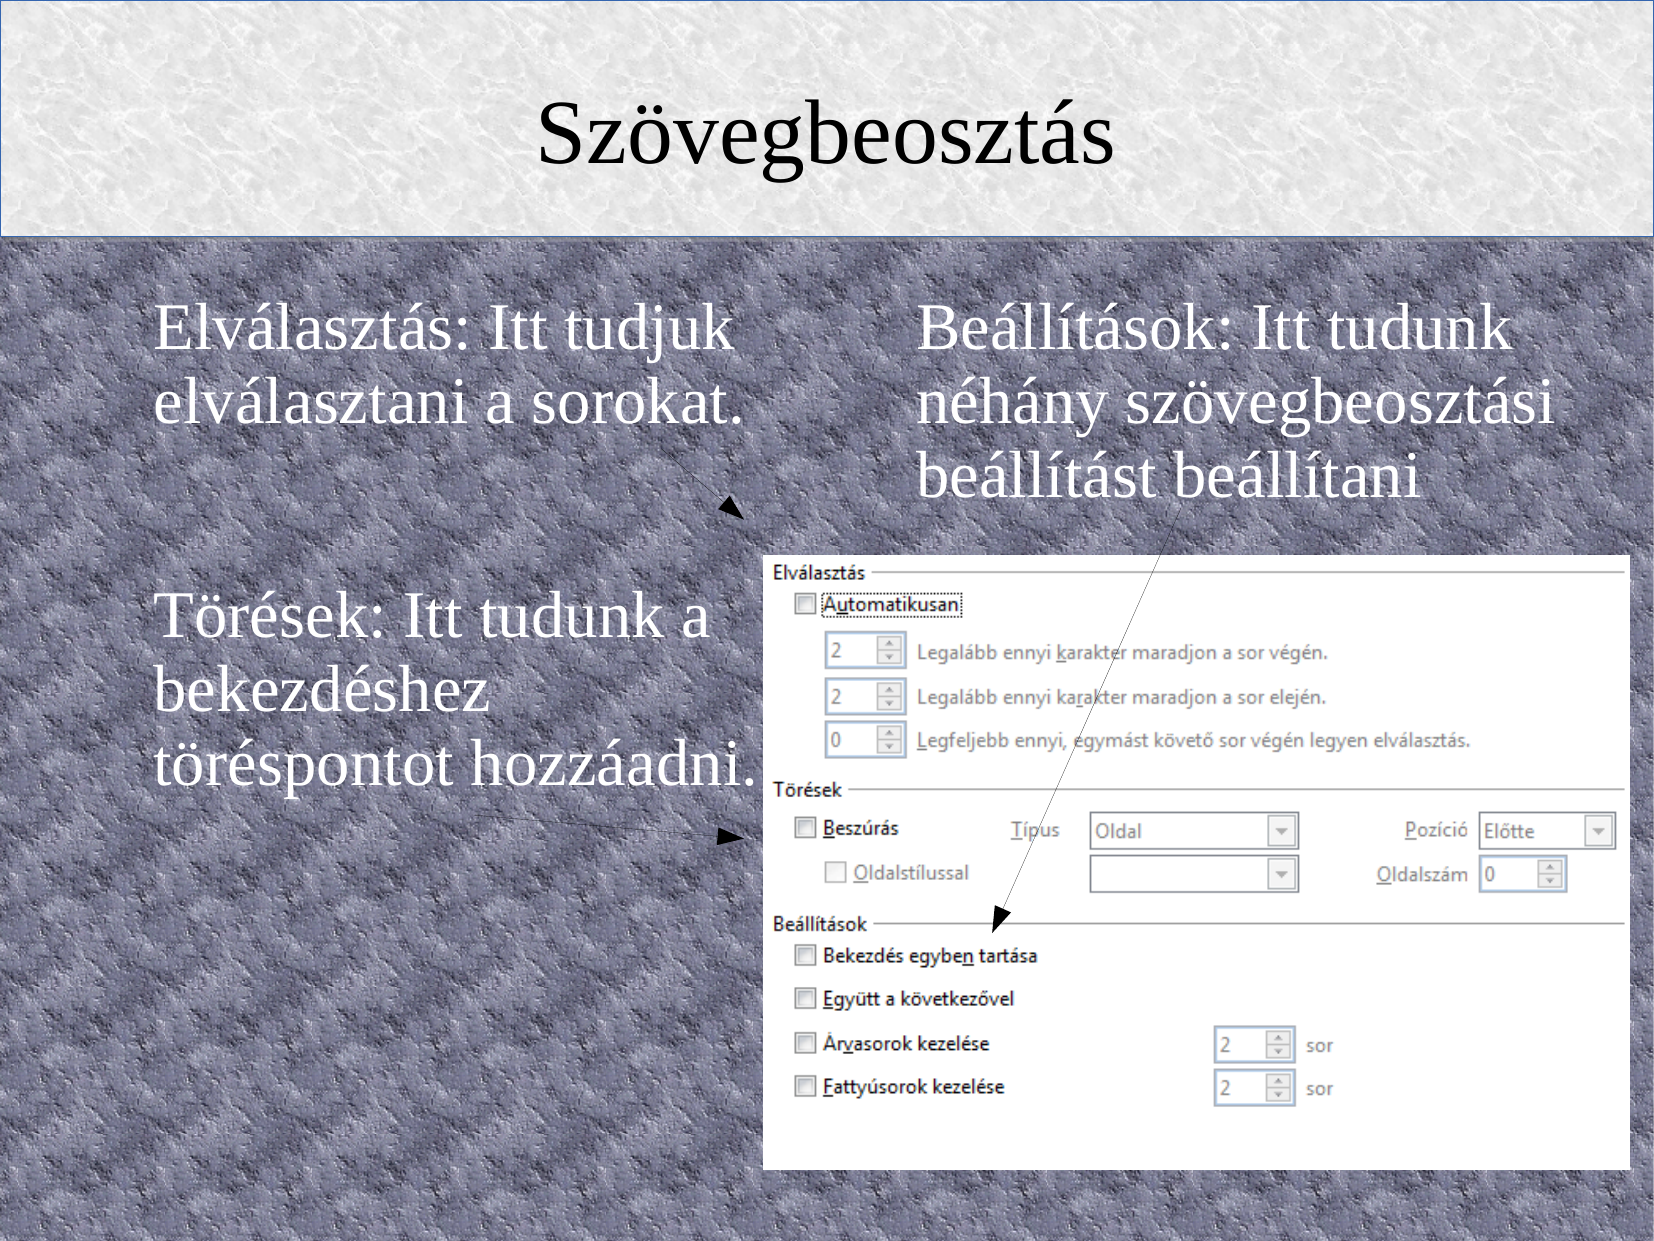

# Szövegbeosztás
Elválasztás: Itt tudjuk elválasztani a sorokat.
Beállítások: Itt tudunk néhány szövegbeosztási beállítást beállítani
Törések: Itt tudunk a bekezdéshez töréspontot hozzáadni.